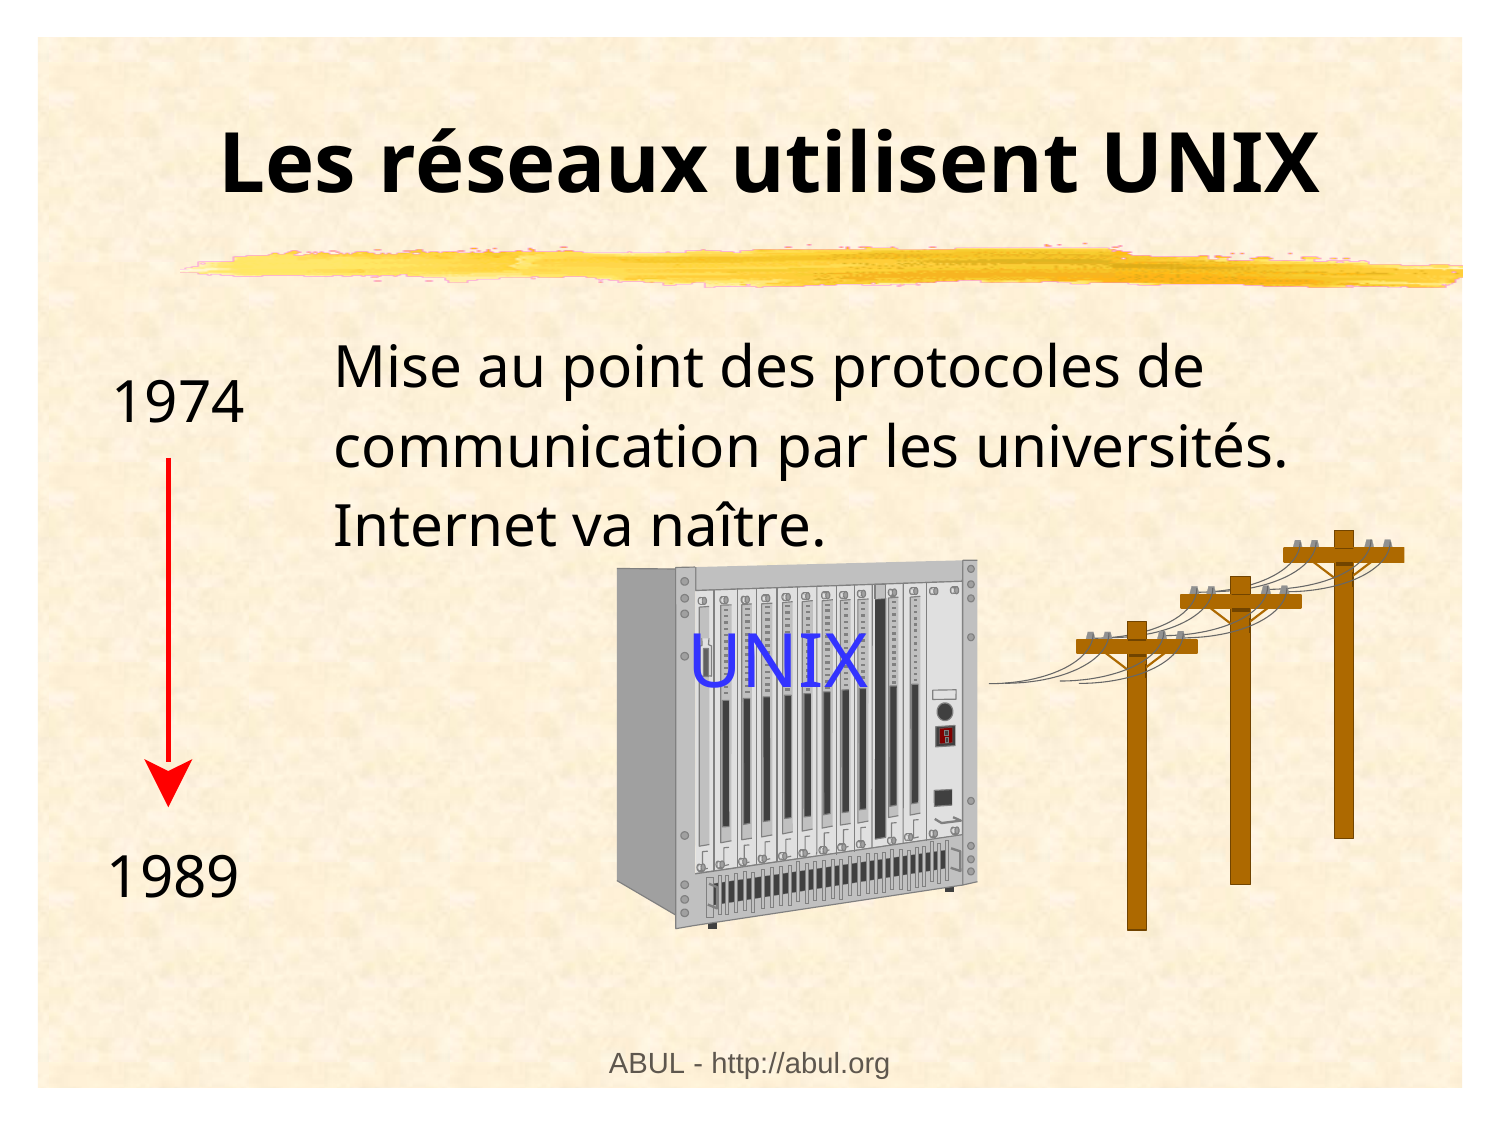

# Les réseaux utilisent UNIX
Mise au point des protocoles de communication par les universités. Internet va naître.
1974
UNIX
1989